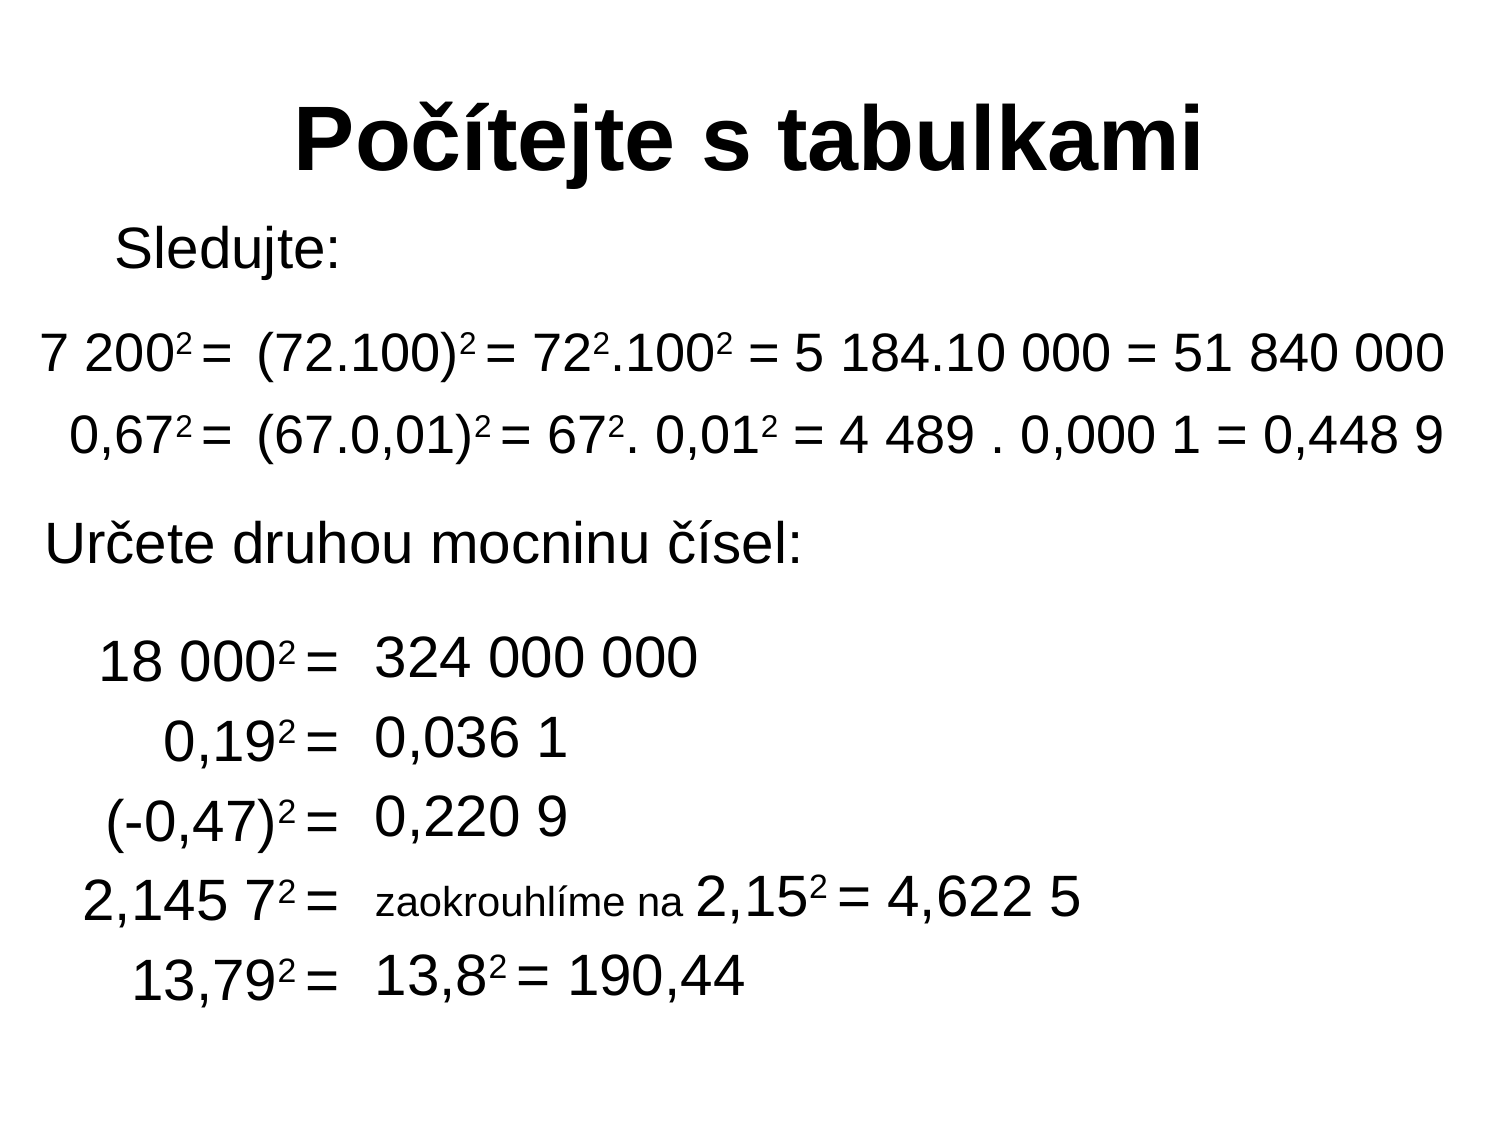

# Počítejte s tabulkami
Sledujte:
7 2002 =
(72.100)2 = 722.1002 = 5 184.10 000 = 51 840 000
0,672 =
(67.0,01)2 = 672. 0,012 = 4 489 . 0,000 1 = 0,448 9
Určete druhou mocninu čísel:
324 000 000
0,036 1
0,220 9
zaokrouhlíme na 2,152 = 4,622 5
13,82 = 190,44
18 0002 =
0,192 =
(-0,47)2 =
 2,145 72 =
13,792 =